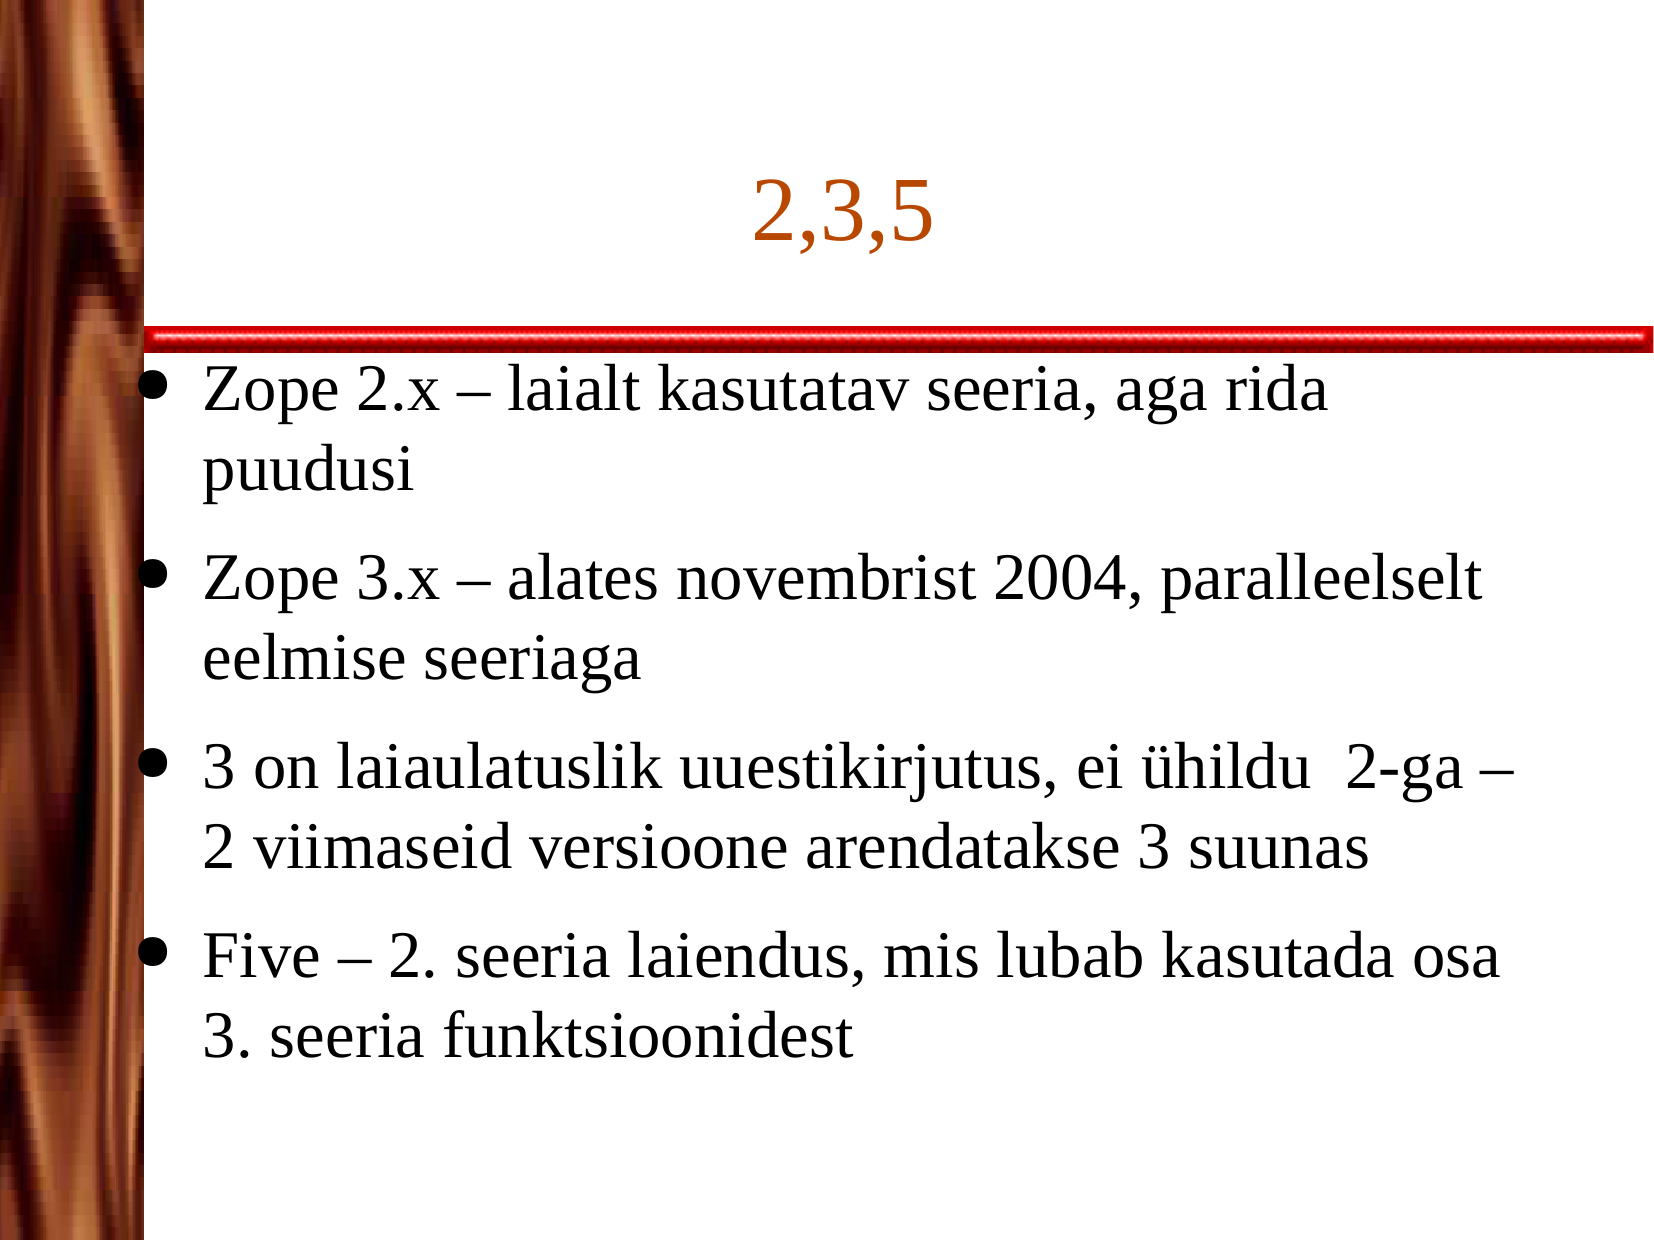

# 2,3,5
Zope 2.x – laialt kasutatav seeria, aga rida puudusi
Zope 3.x – alates novembrist 2004, paralleelselt eelmise seeriaga
3 on laiaulatuslik uuestikirjutus, ei ühildu 2-ga – 2 viimaseid versioone arendatakse 3 suunas
Five – 2. seeria laiendus, mis lubab kasutada osa 3. seeria funktsioonidest